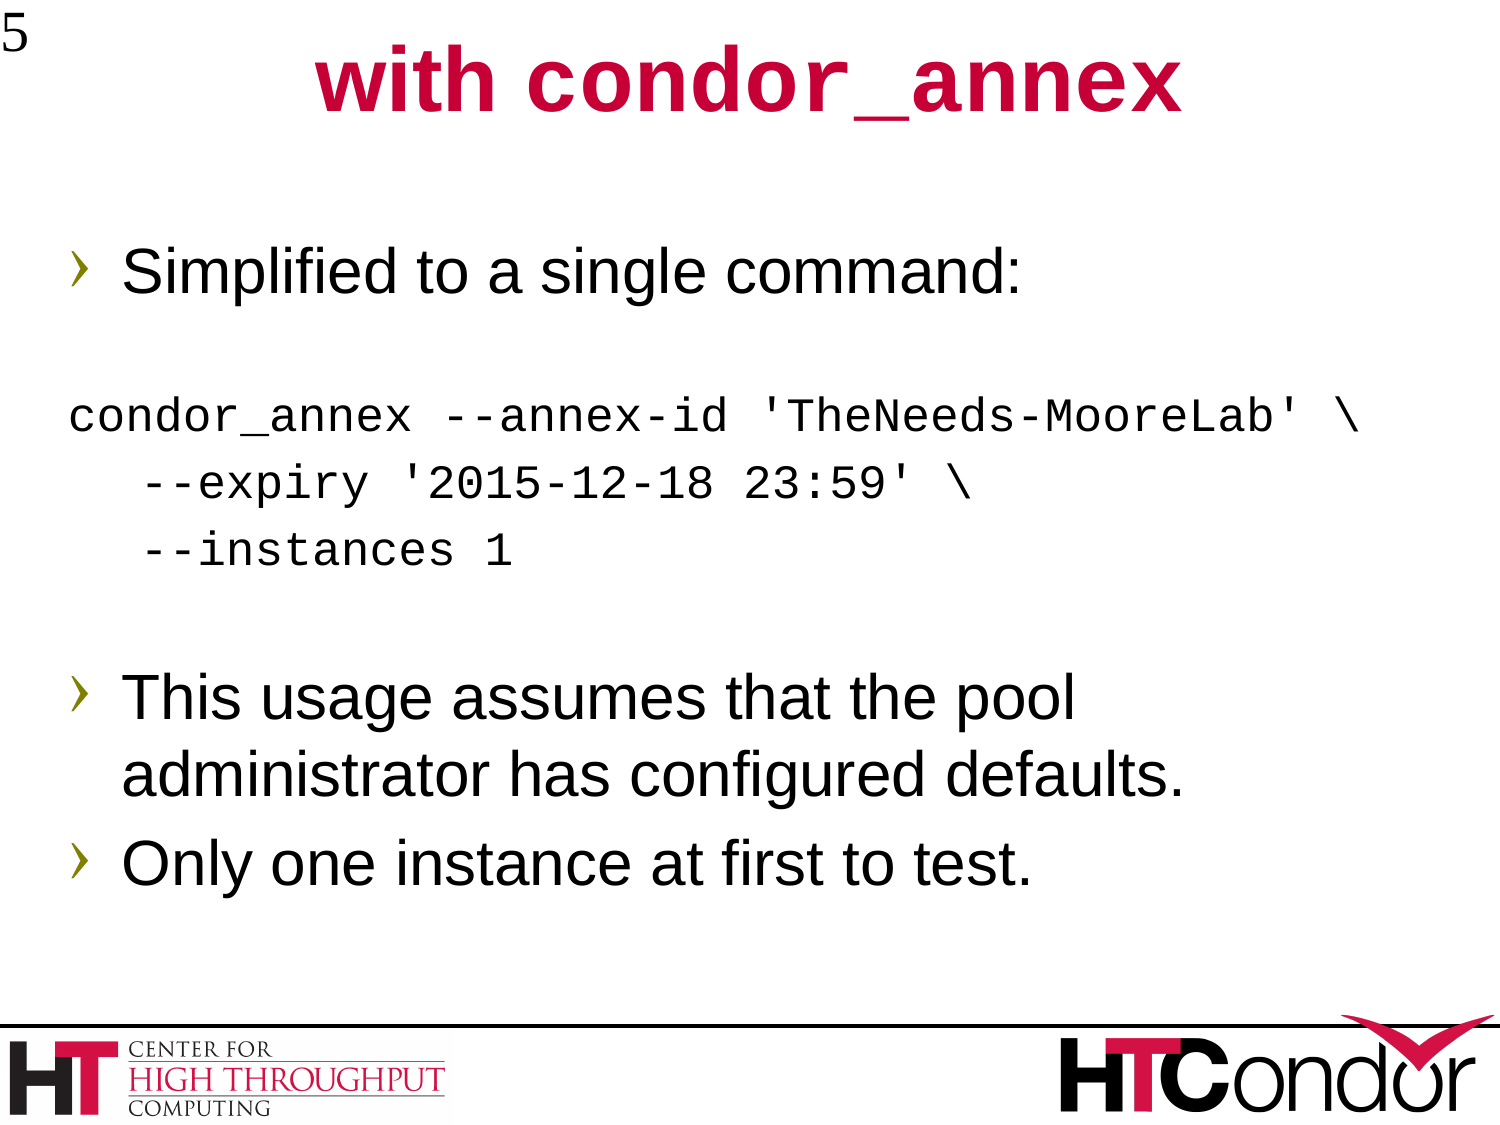

with condor_annex
# Simplified to a single command:
condor_annex --annex-id 'TheNeeds-MooreLab' \
	--expiry '2015-12-18 23:59' \
	--instances 1
This usage assumes that the pool administrator has configured defaults.
Only one instance at first to test.